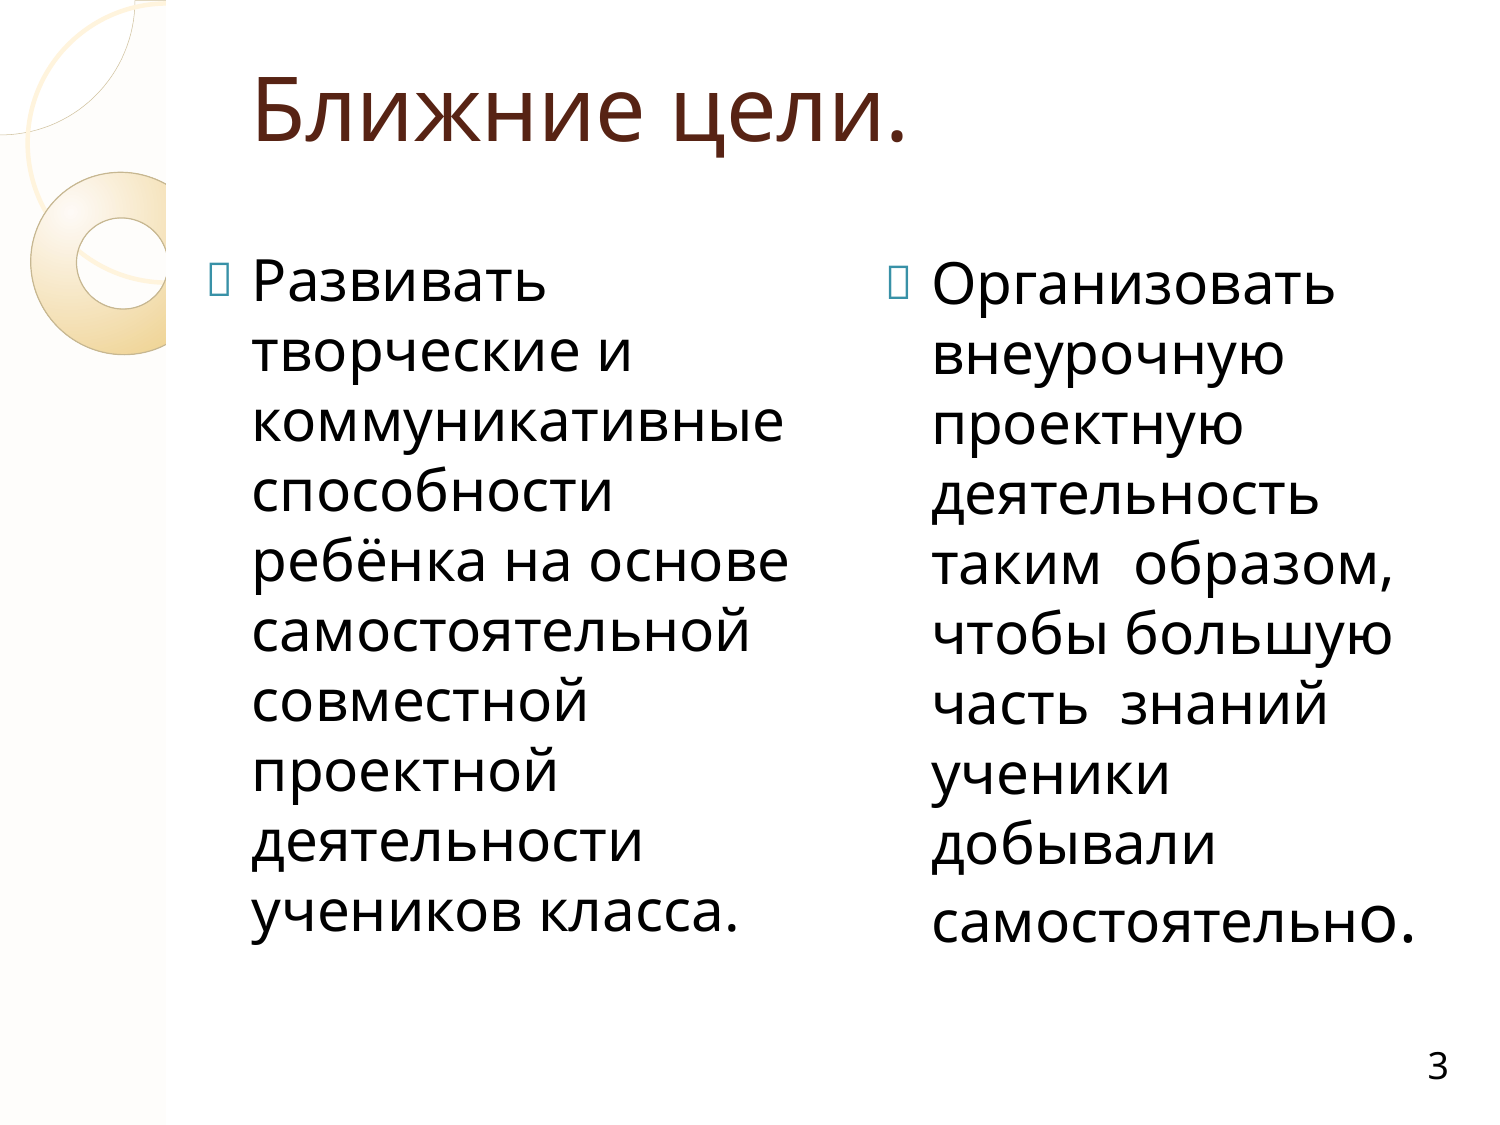

# Ближние цели.
Развивать творческие и коммуникативные способности ребёнка на основе самостоятельной совместной проектной деятельности учеников класса.
Организовать внеурочную проектную деятельность таким образом, чтобы большую часть знаний ученики добывали самостоятельно.